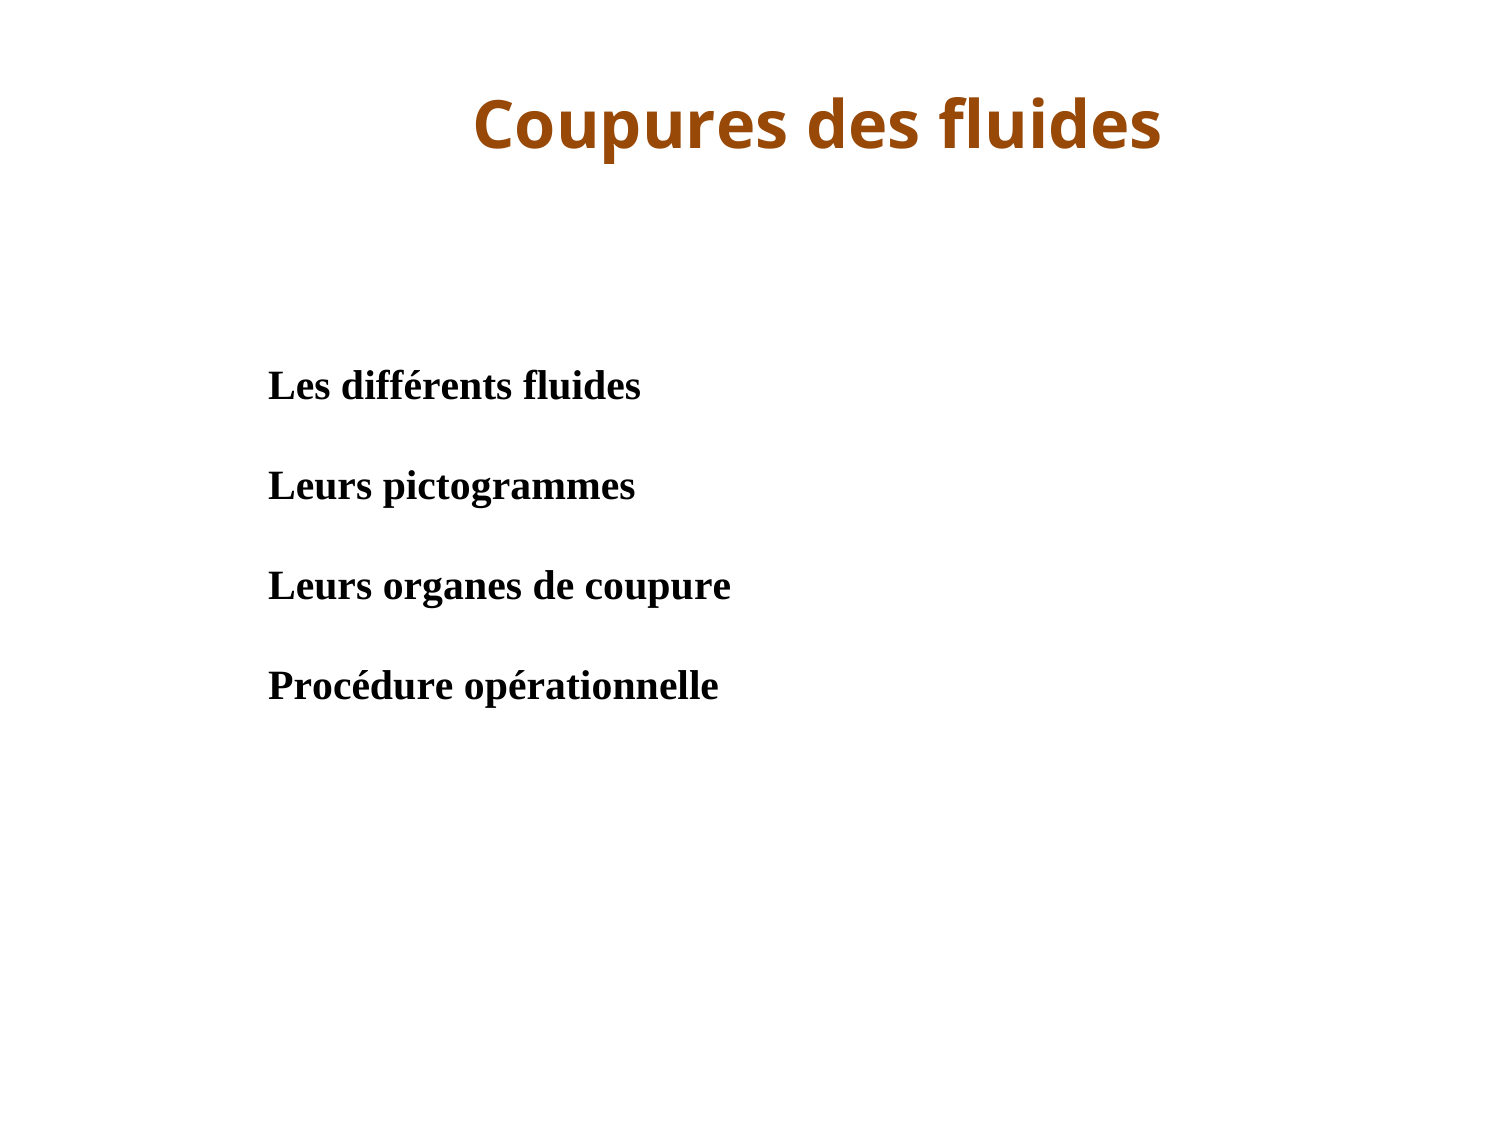

# Coupures des fluides
Les différents fluides
Leurs pictogrammes
Leurs organes de coupure
Procédure opérationnelle